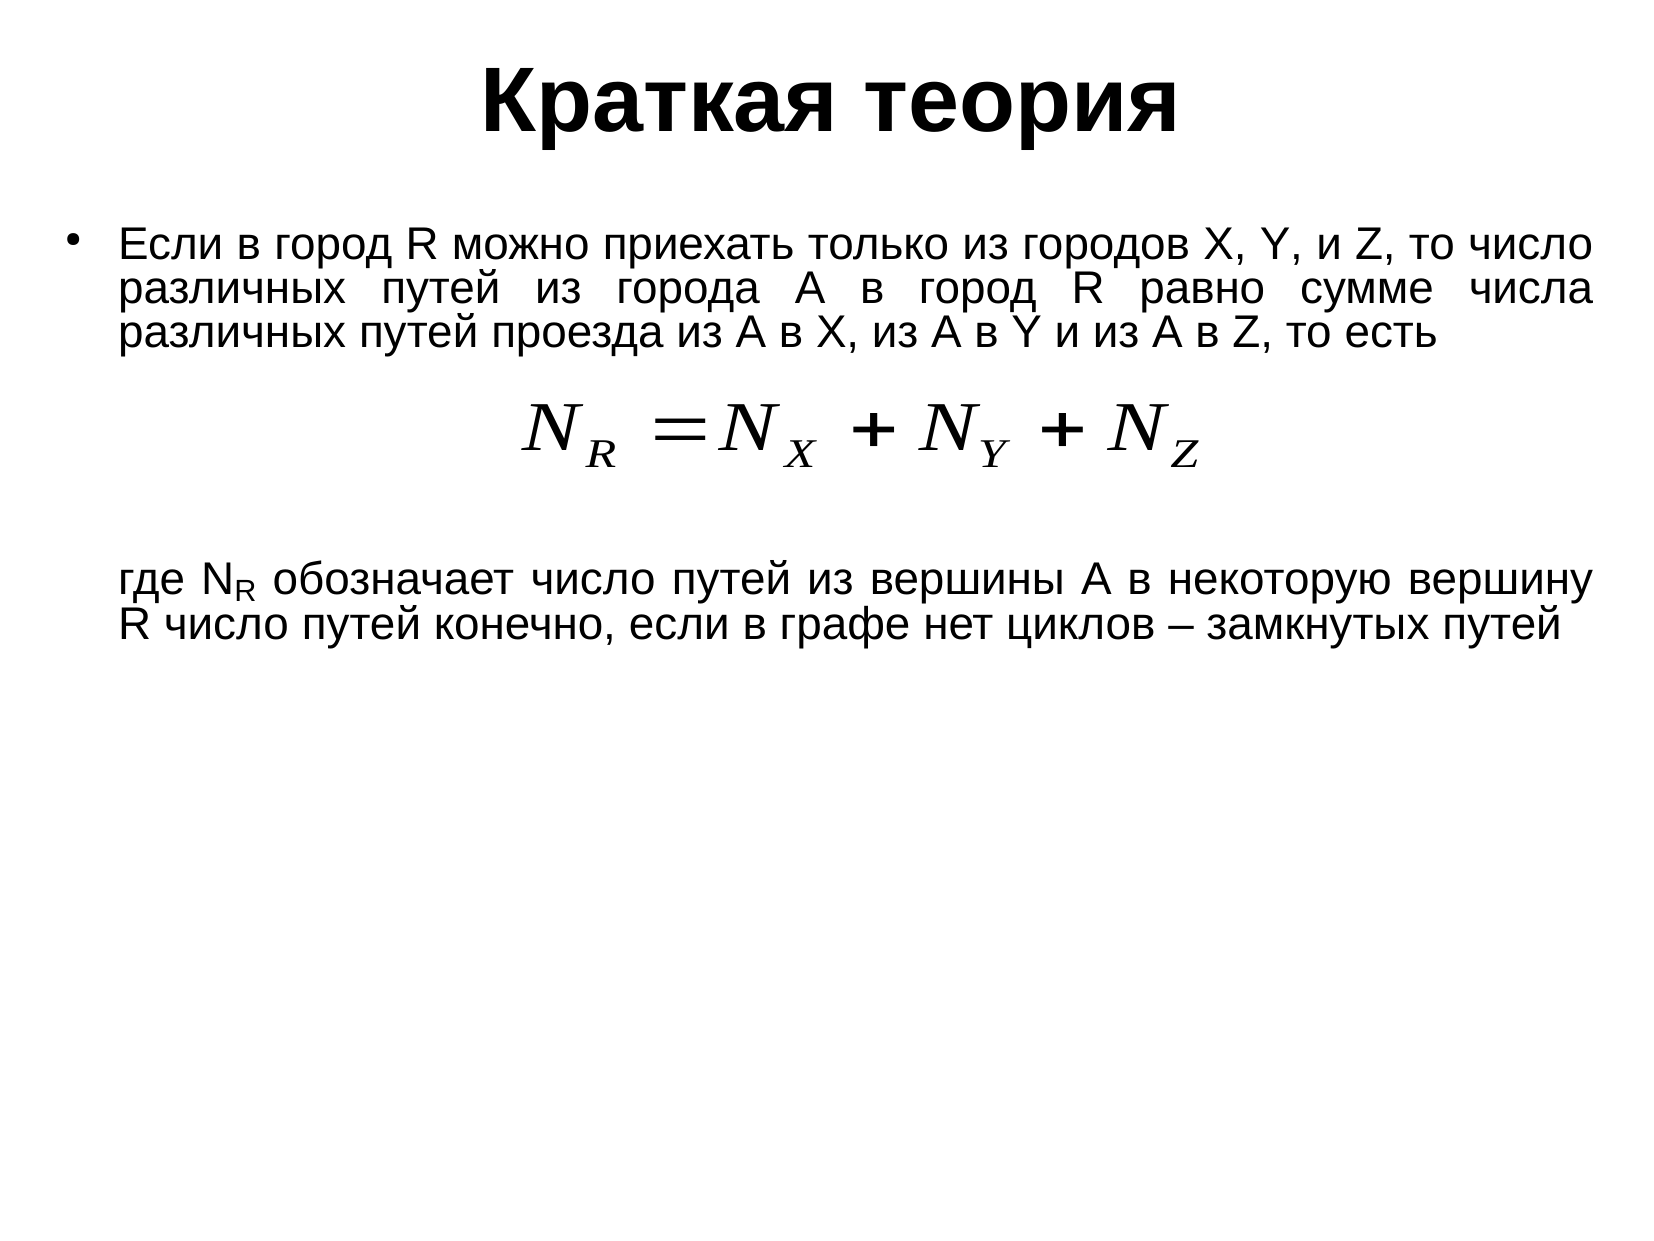

# Краткая теория
Если в город R можно приехать только из городов X, Y, и Z, то число различных путей из города A в город R равно сумме числа различных путей проезда из A в X, из A в Y и из A в Z, то есть
где NR обозначает число путей из вершины A в некоторую вершину R число путей конечно, если в графе нет циклов – замкнутых путей